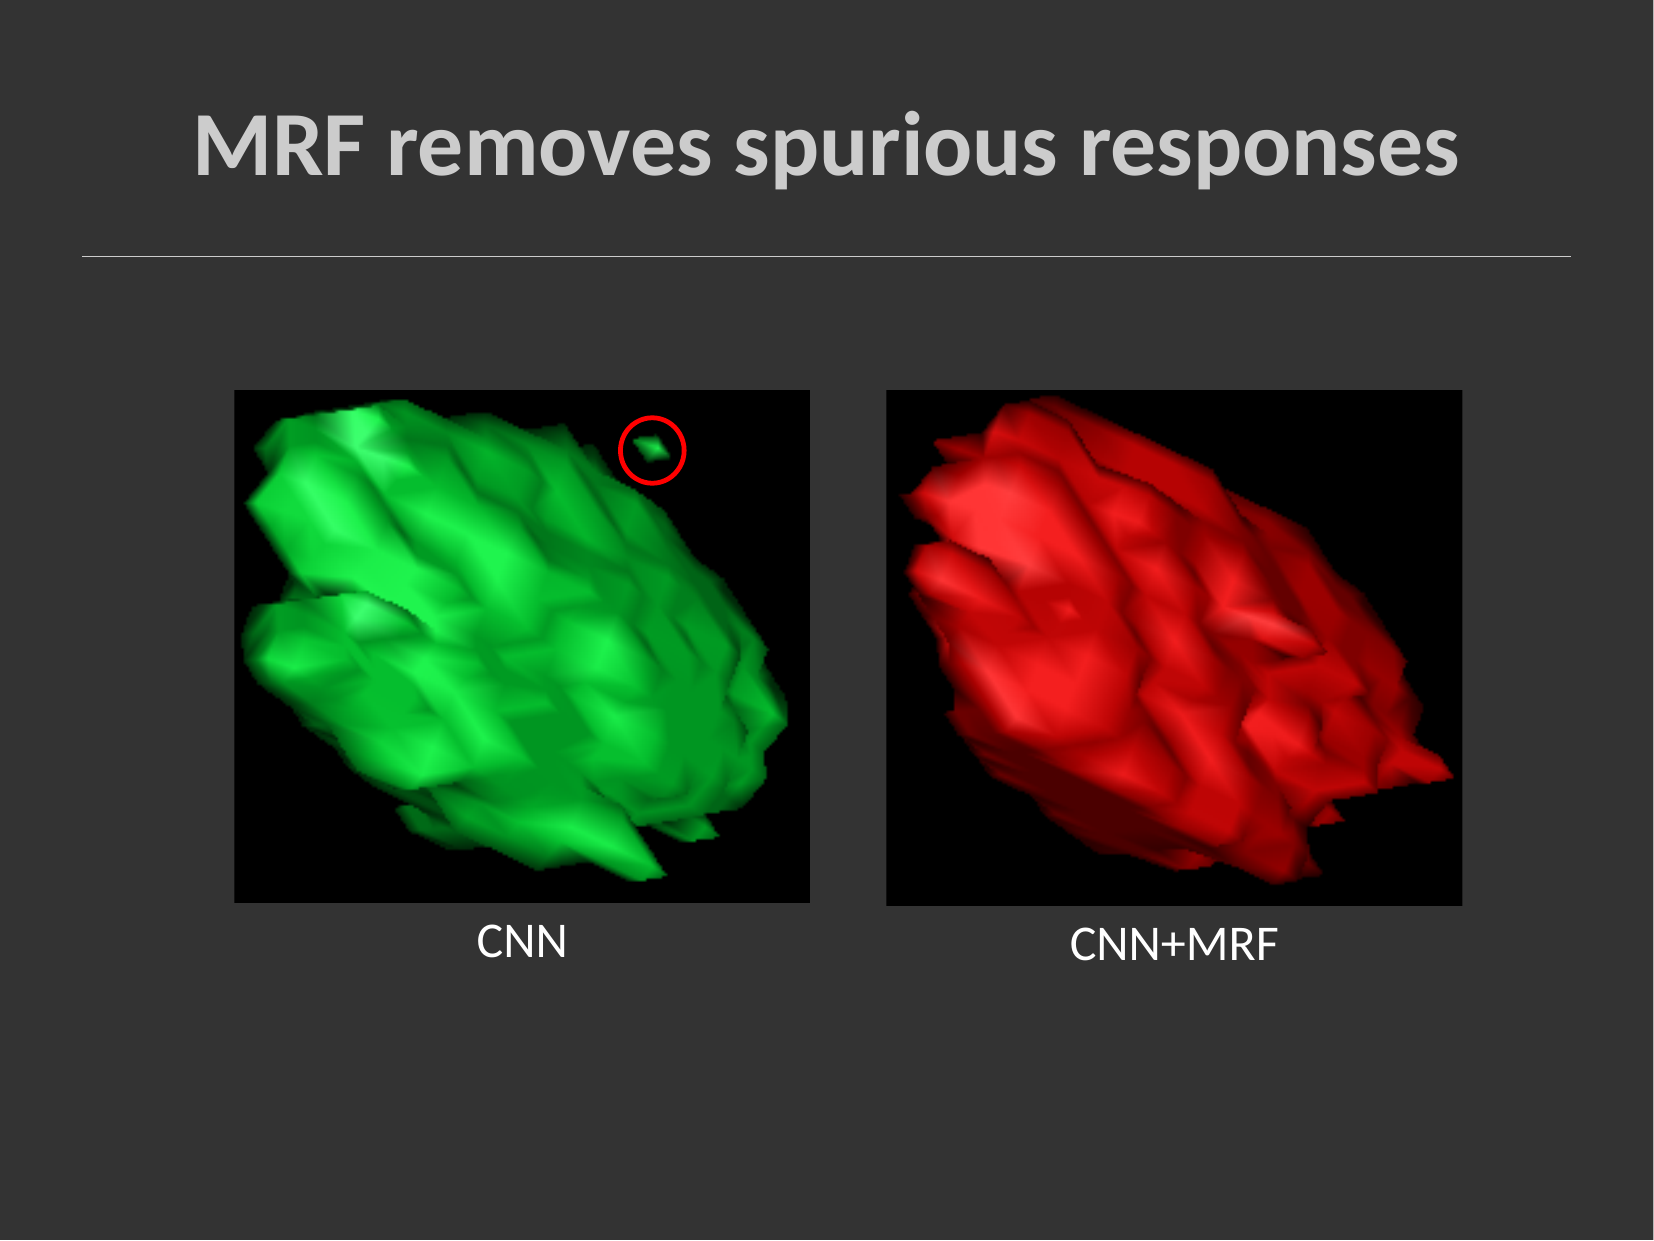

# MRF removes spurious responses
CNN
CNN+MRF